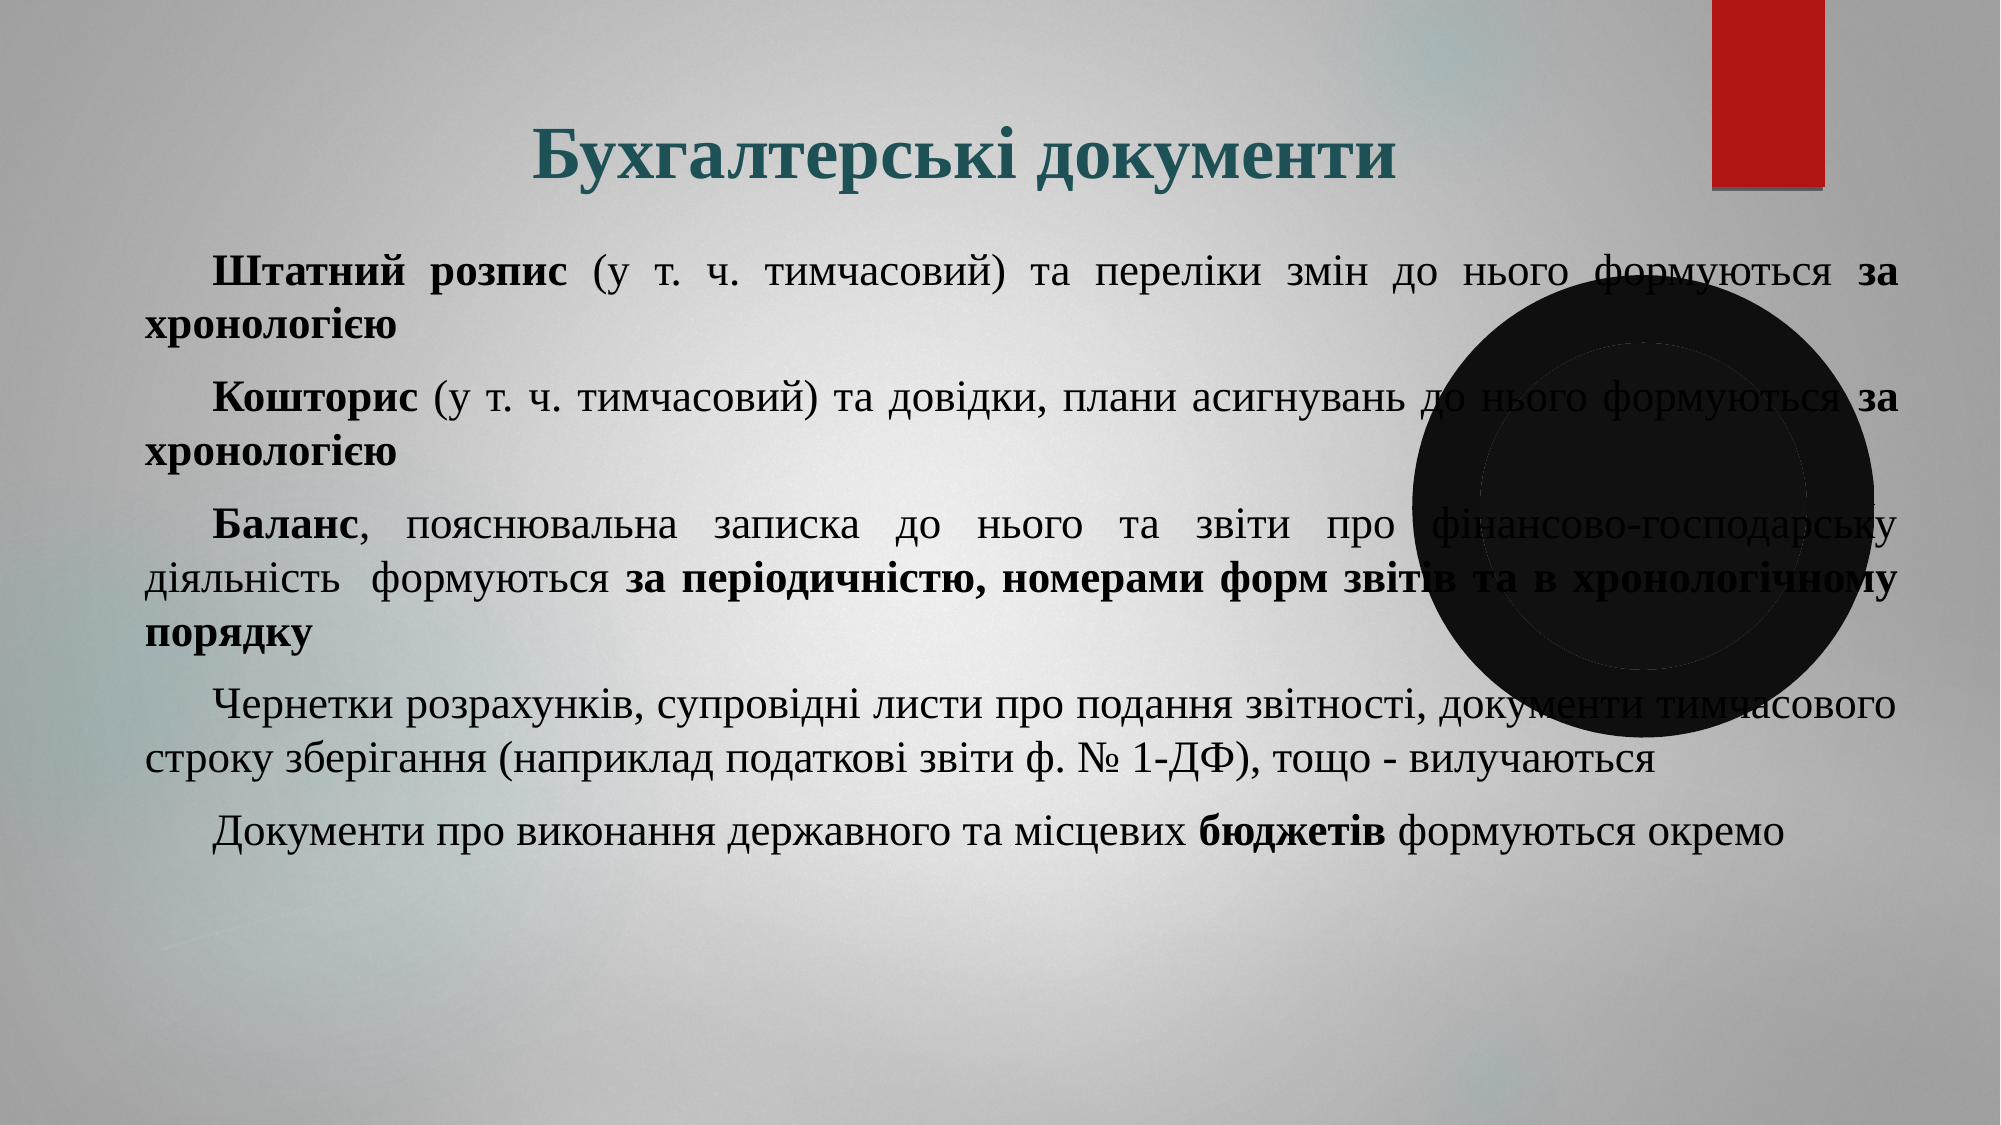

# Бухгалтерські документи
	Штатний розпис (у т. ч. тимчасовий) та переліки змін до нього формуються за хронологією
	Кошторис (у т. ч. тимчасовий) та довідки, плани асигнувань до нього формуються за хронологією
	Баланс, пояснювальна записка до нього та звіти про фінансово-господарську діяльність формуються за періодичністю, номерами форм звітів та в хронологічному порядку
	Чернетки розрахунків, супровідні листи про подання звітності, документи тимчасового строку зберігання (наприклад податкові звіти ф. № 1-ДФ), тощо - вилучаються
	Документи про виконання державного та місцевих бюджетів формуються окремо